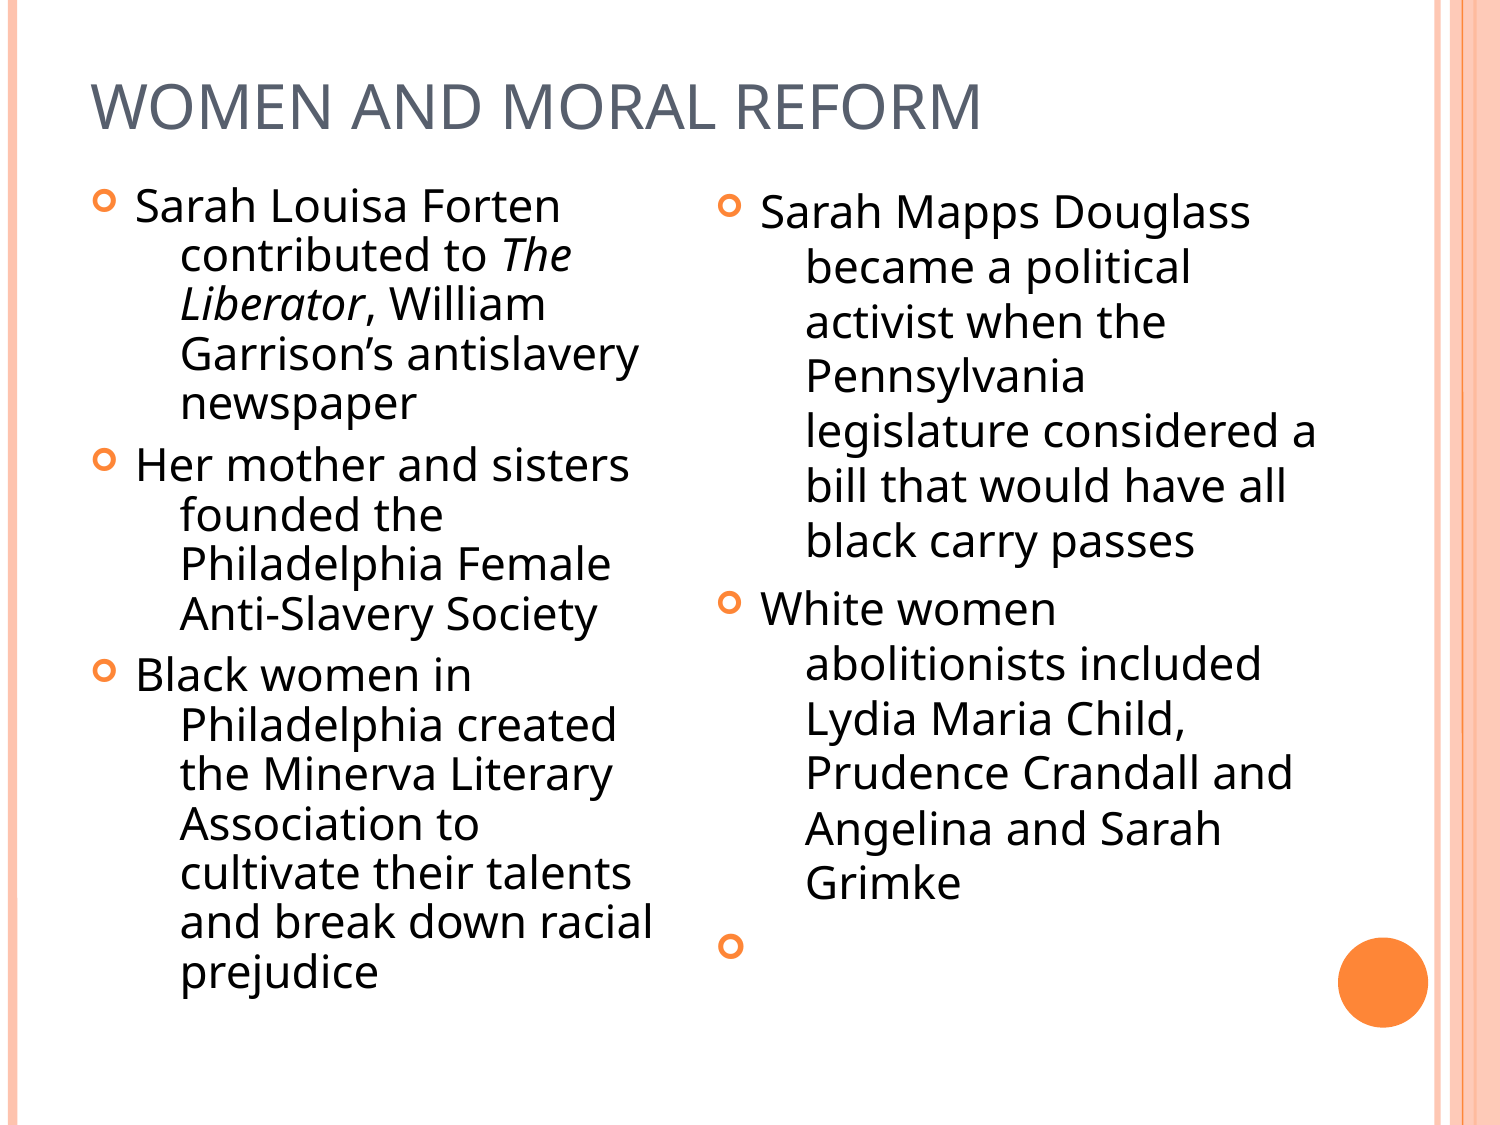

# Women and Moral Reform
Sarah Louisa Forten contributed to The Liberator, William Garrison’s antislavery newspaper
Her mother and sisters founded the Philadelphia Female Anti-Slavery Society
Black women in Philadelphia created the Minerva Literary Association to cultivate their talents and break down racial prejudice
Sarah Mapps Douglass became a political activist when the Pennsylvania legislature considered a bill that would have all black carry passes
White women abolitionists included Lydia Maria Child, Prudence Crandall and Angelina and Sarah Grimke